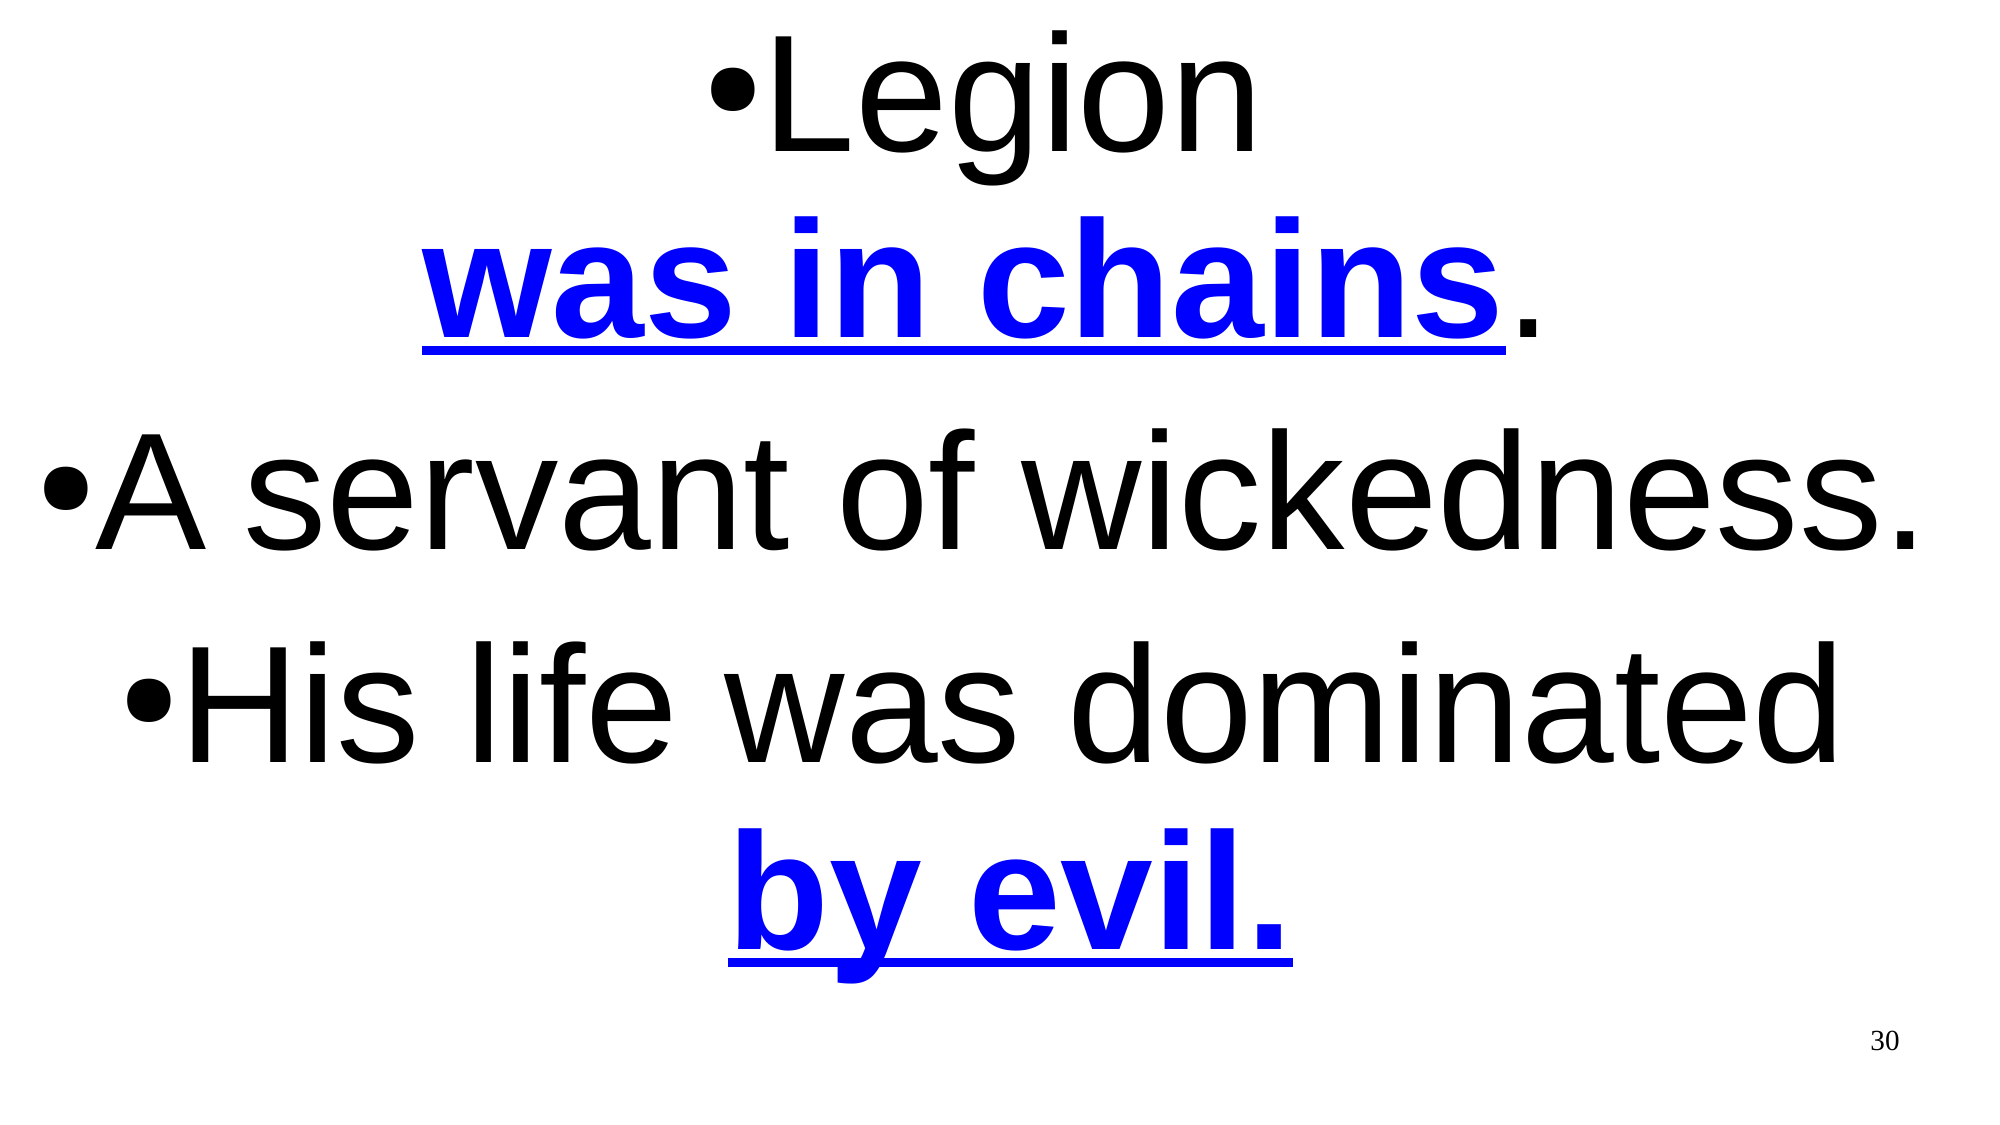

# Legion was in chains.
A servant of wickedness.
His life was dominated
by evil.
30